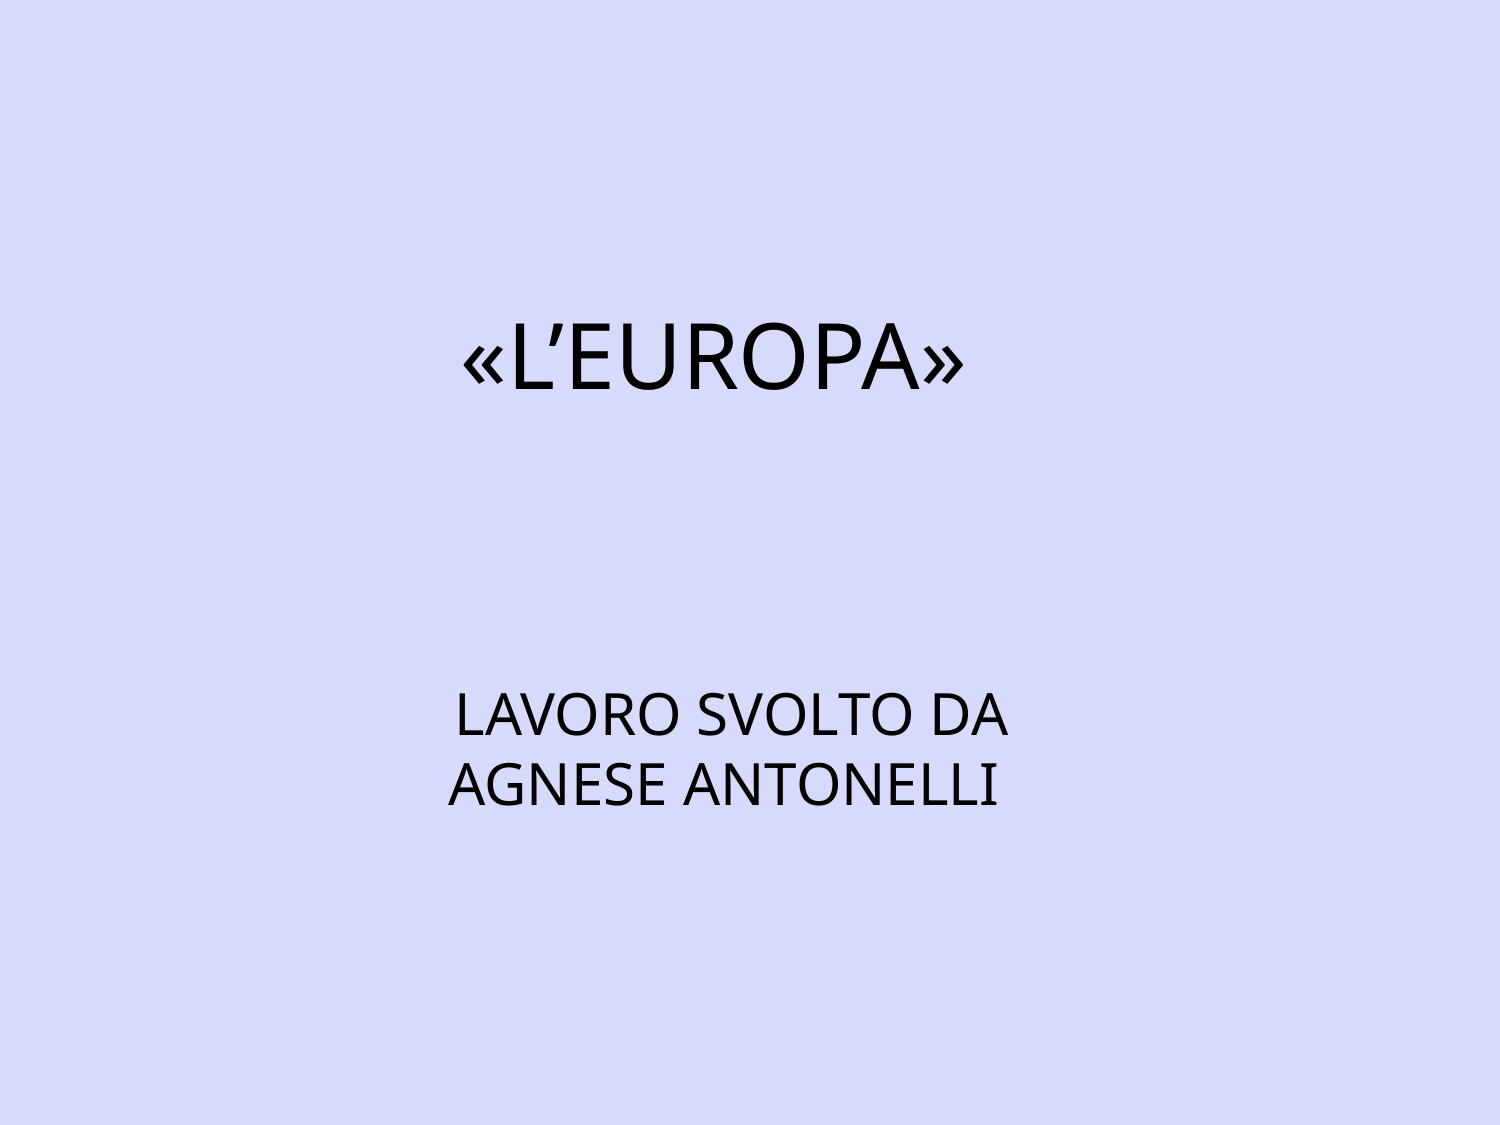

# «L’EUROPA»
LAVORO SVOLTO DA
AGNESE ANTONELLI